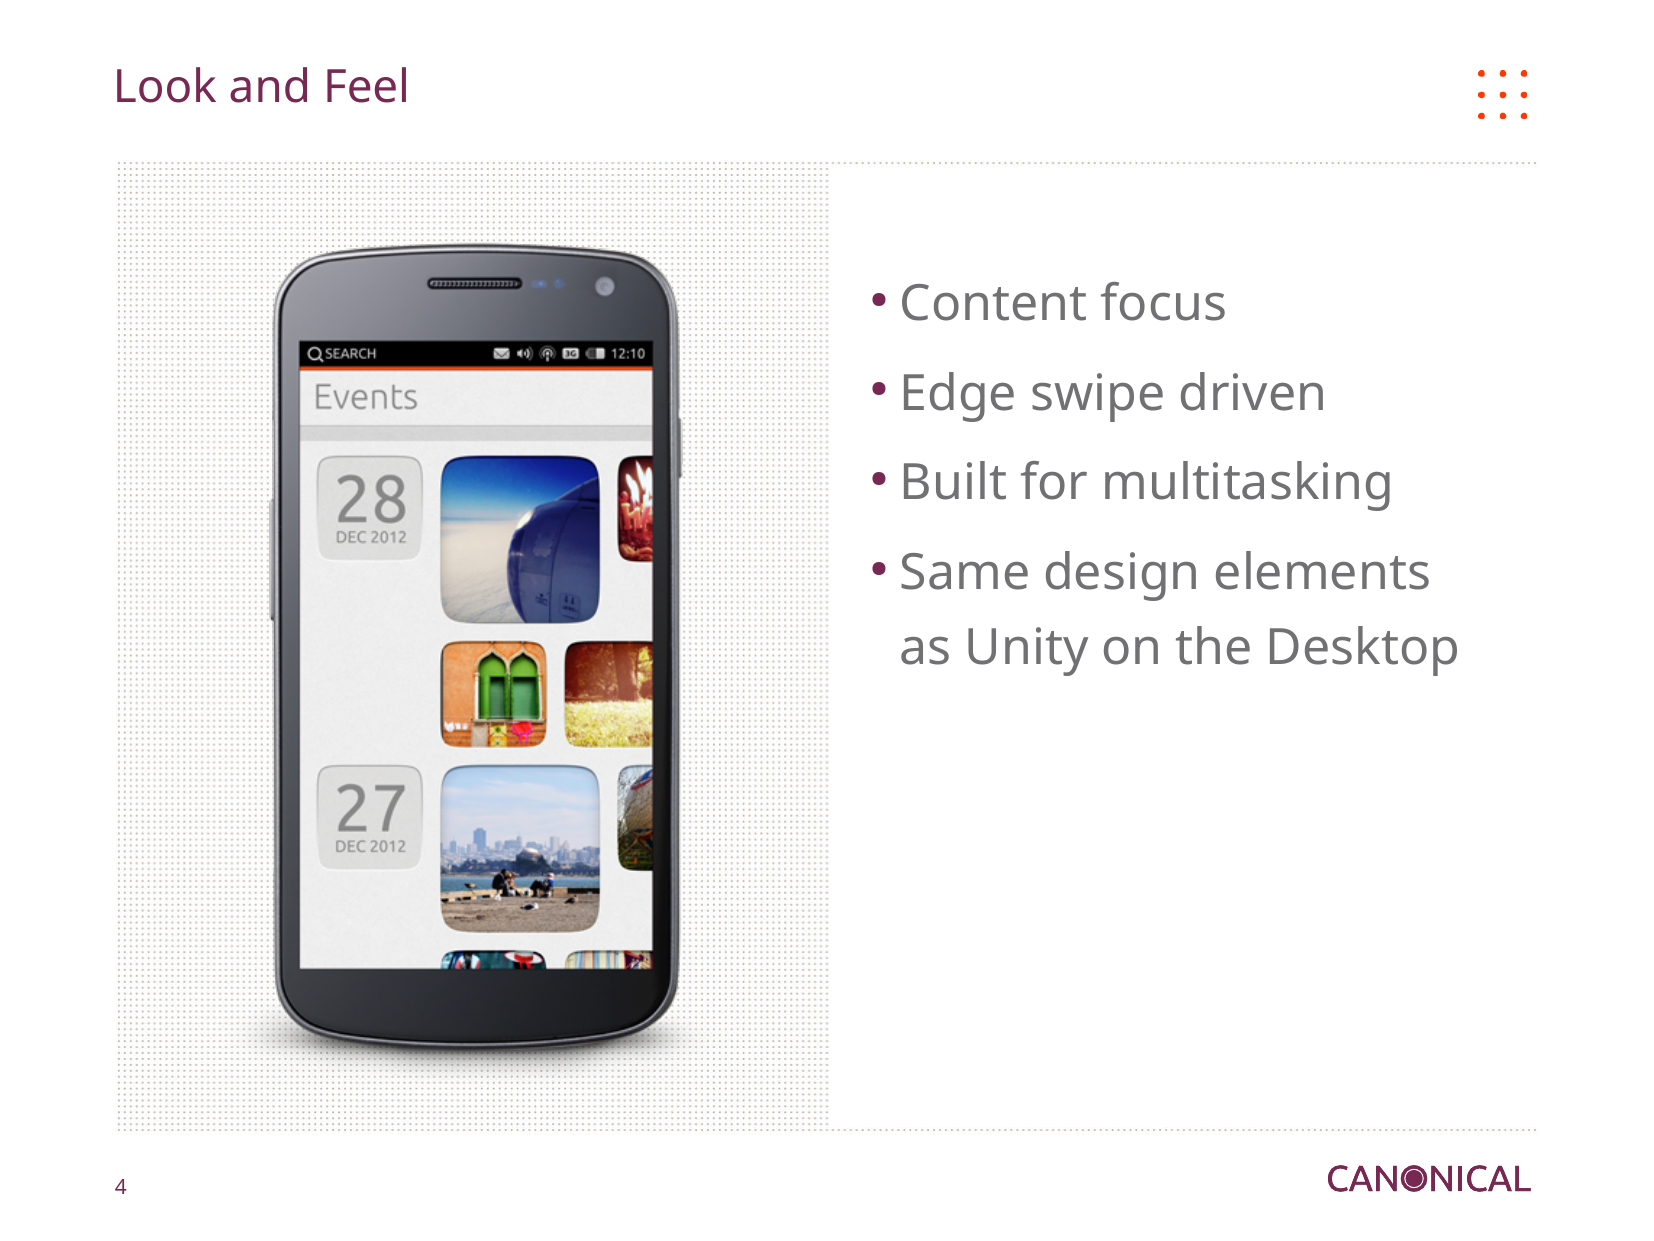

# Look and Feel
Content focus
Edge swipe driven
Built for multitasking
Same design elements as Unity on the Desktop